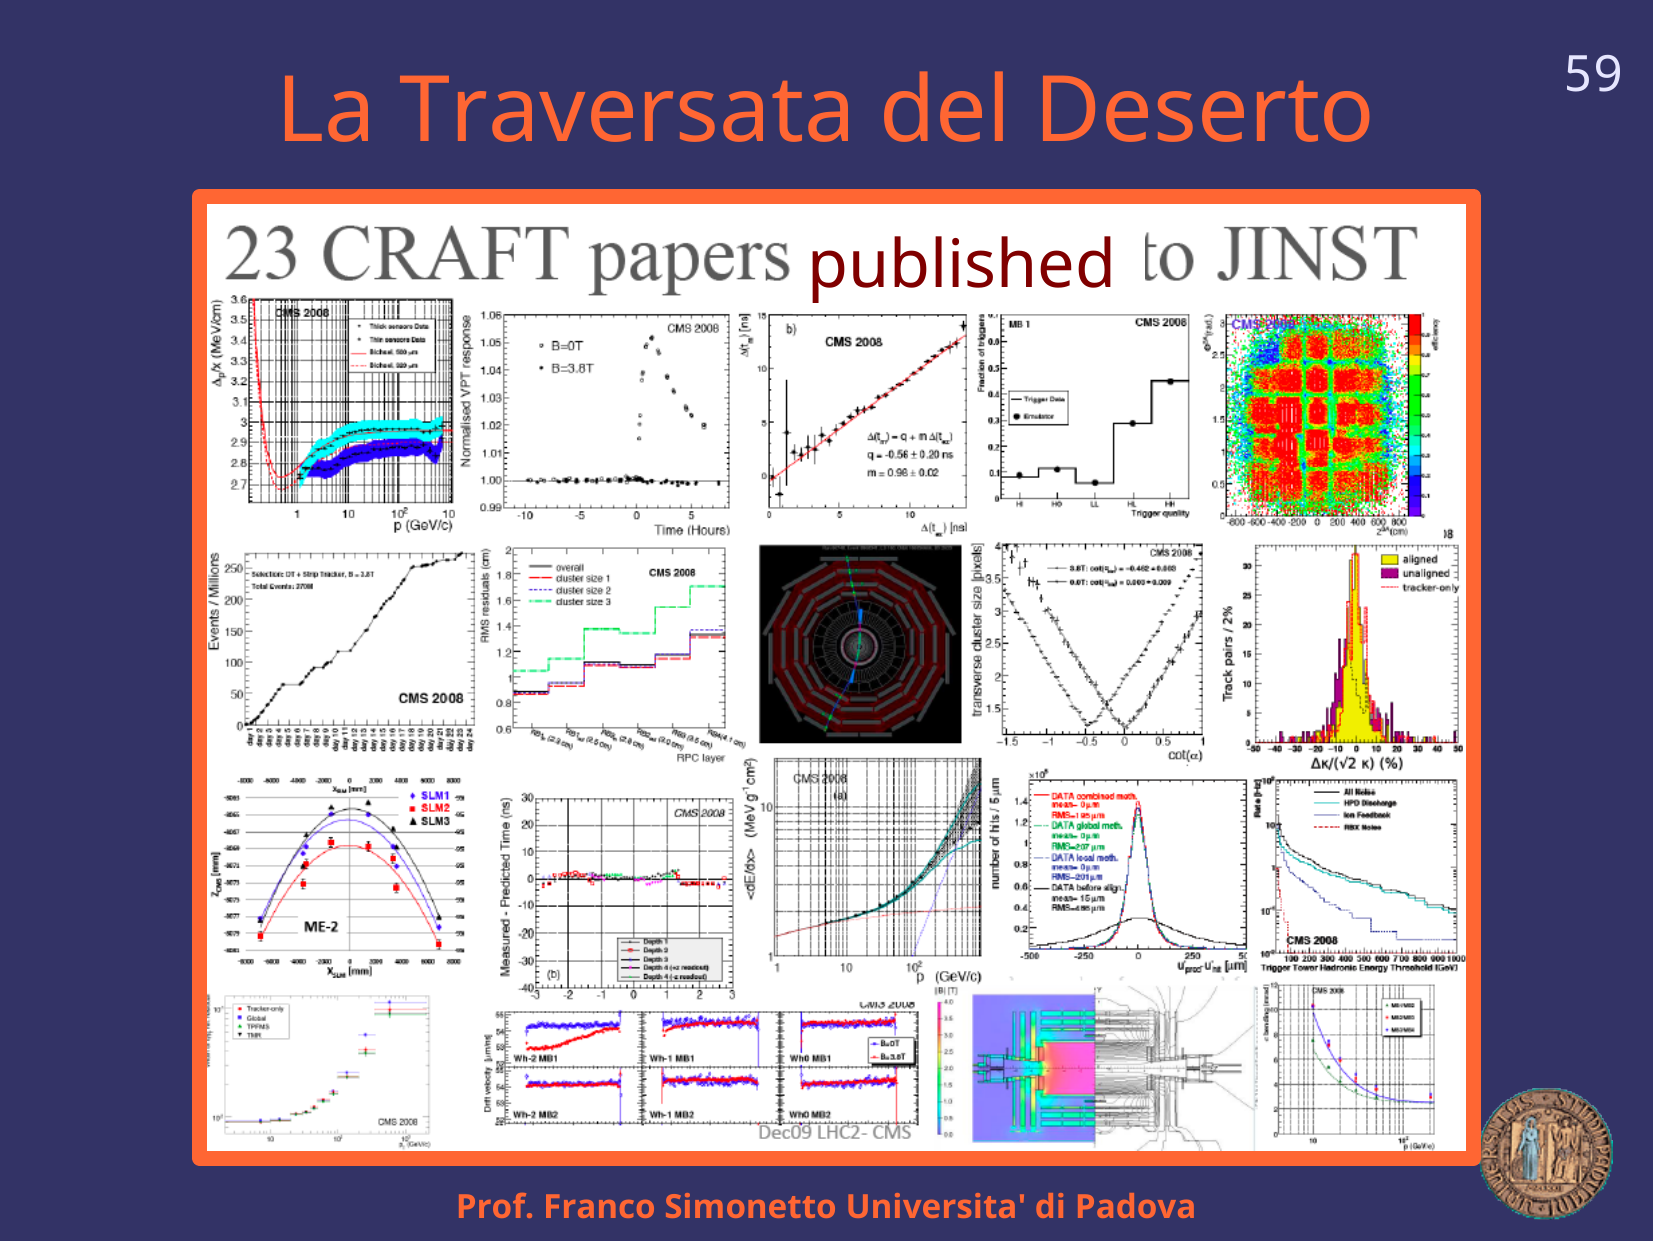

59
# La Traversata del Deserto
published